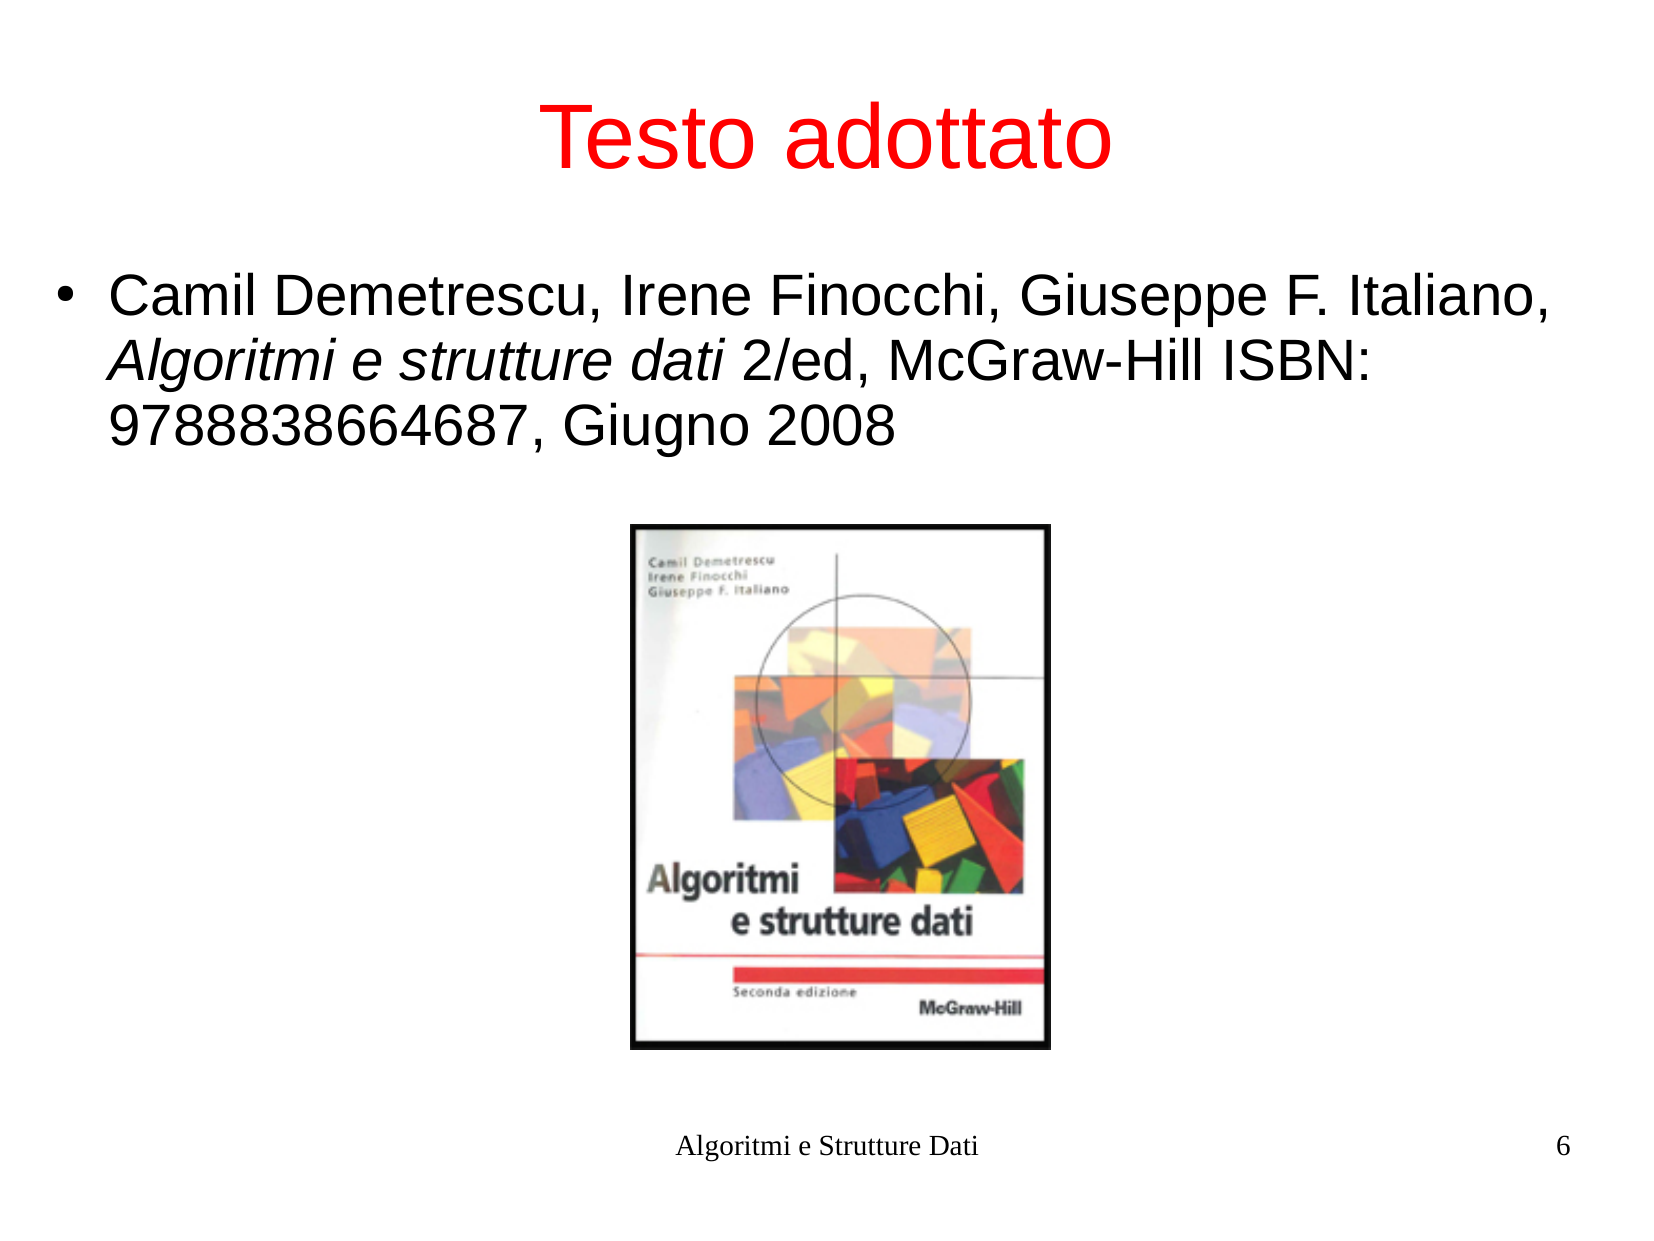

# Testo adottato
Camil Demetrescu, Irene Finocchi, Giuseppe F. Italiano, Algoritmi e strutture dati 2/ed, McGraw-Hill ISBN: 9788838664687, Giugno 2008
Algoritmi e Strutture Dati
6